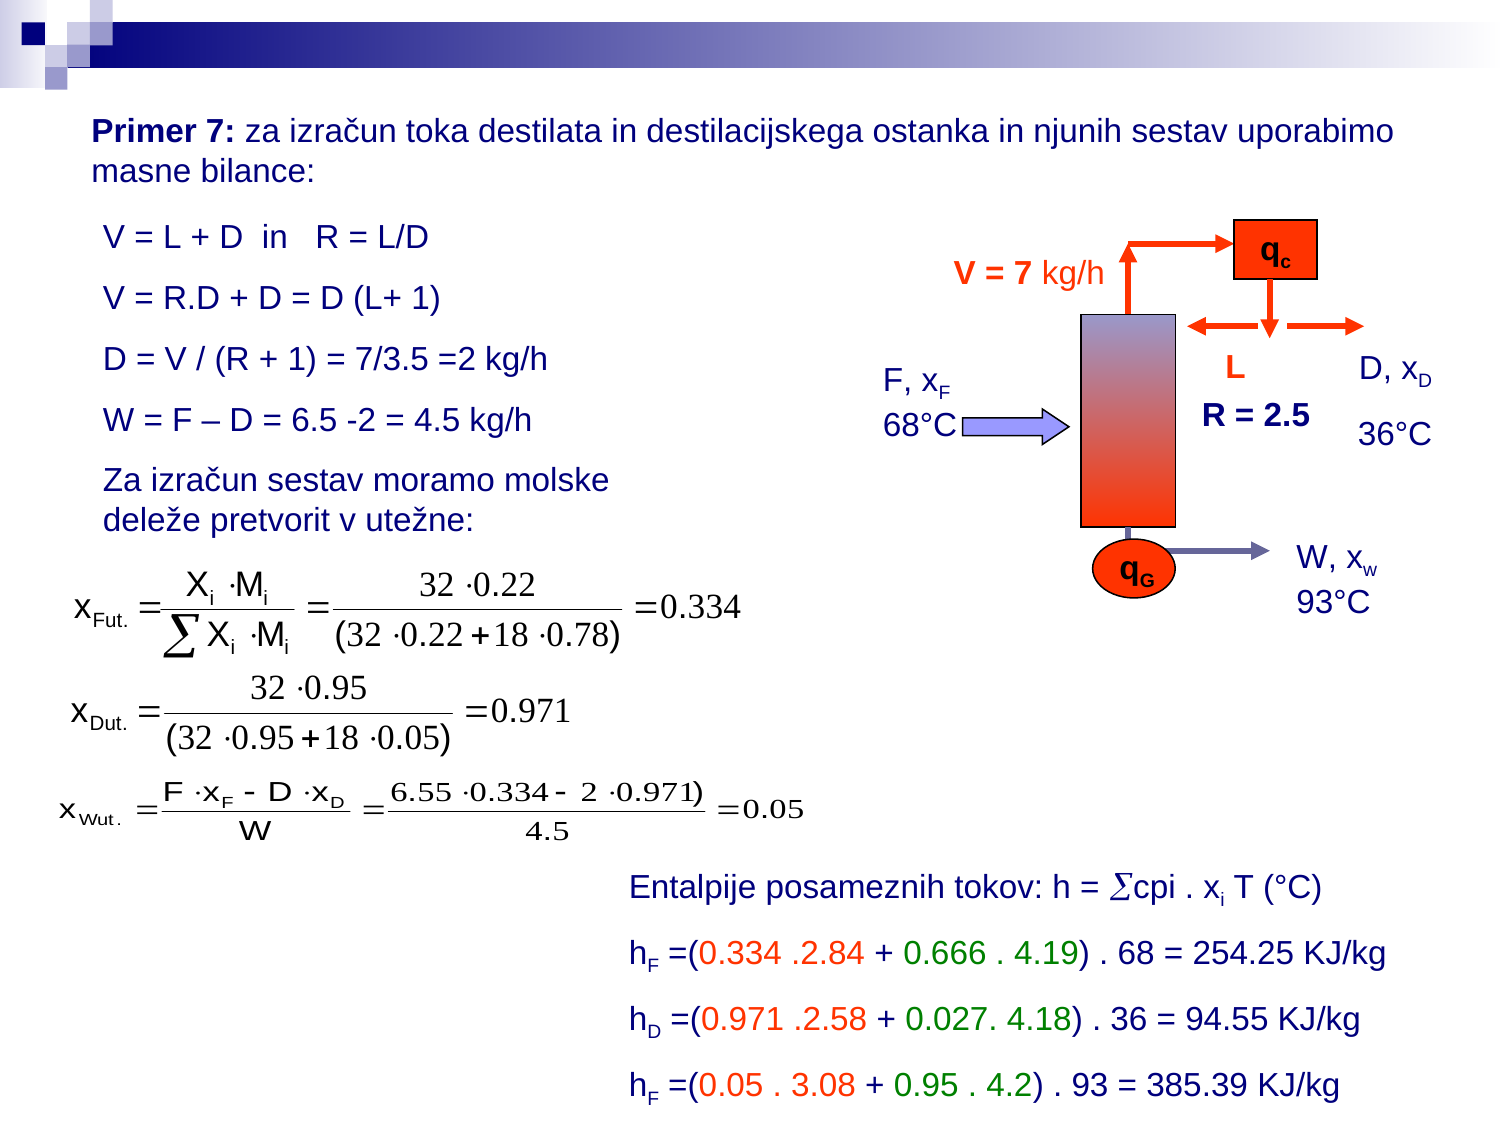

Primer 7: za izračun toka destilata in destilacijskega ostanka in njunih sestav uporabimo masne bilance:
V = L + D in R = L/D
V = R.D + D = D (L+ 1)
D = V / (R + 1) = 7/3.5 =2 kg/h
W = F – D = 6.5 -2 = 4.5 kg/h
Za izračun sestav moramo molske deleže pretvorit v utežne:
qc
D, xD
36°C
F, xF 68°C
W, xw 93°C
qG
V = 7 kg/h
L
R = 2.5
Entalpije posameznih tokov: h = cpi . xi T (°C)
hF =(0.334 .2.84 + 0.666 . 4.19) . 68 = 254.25 KJ/kg
hD =(0.971 .2.58 + 0.027. 4.18) . 36 = 94.55 KJ/kg
hF =(0.05 . 3.08 + 0.95 . 4.2) . 93 = 385.39 KJ/kg